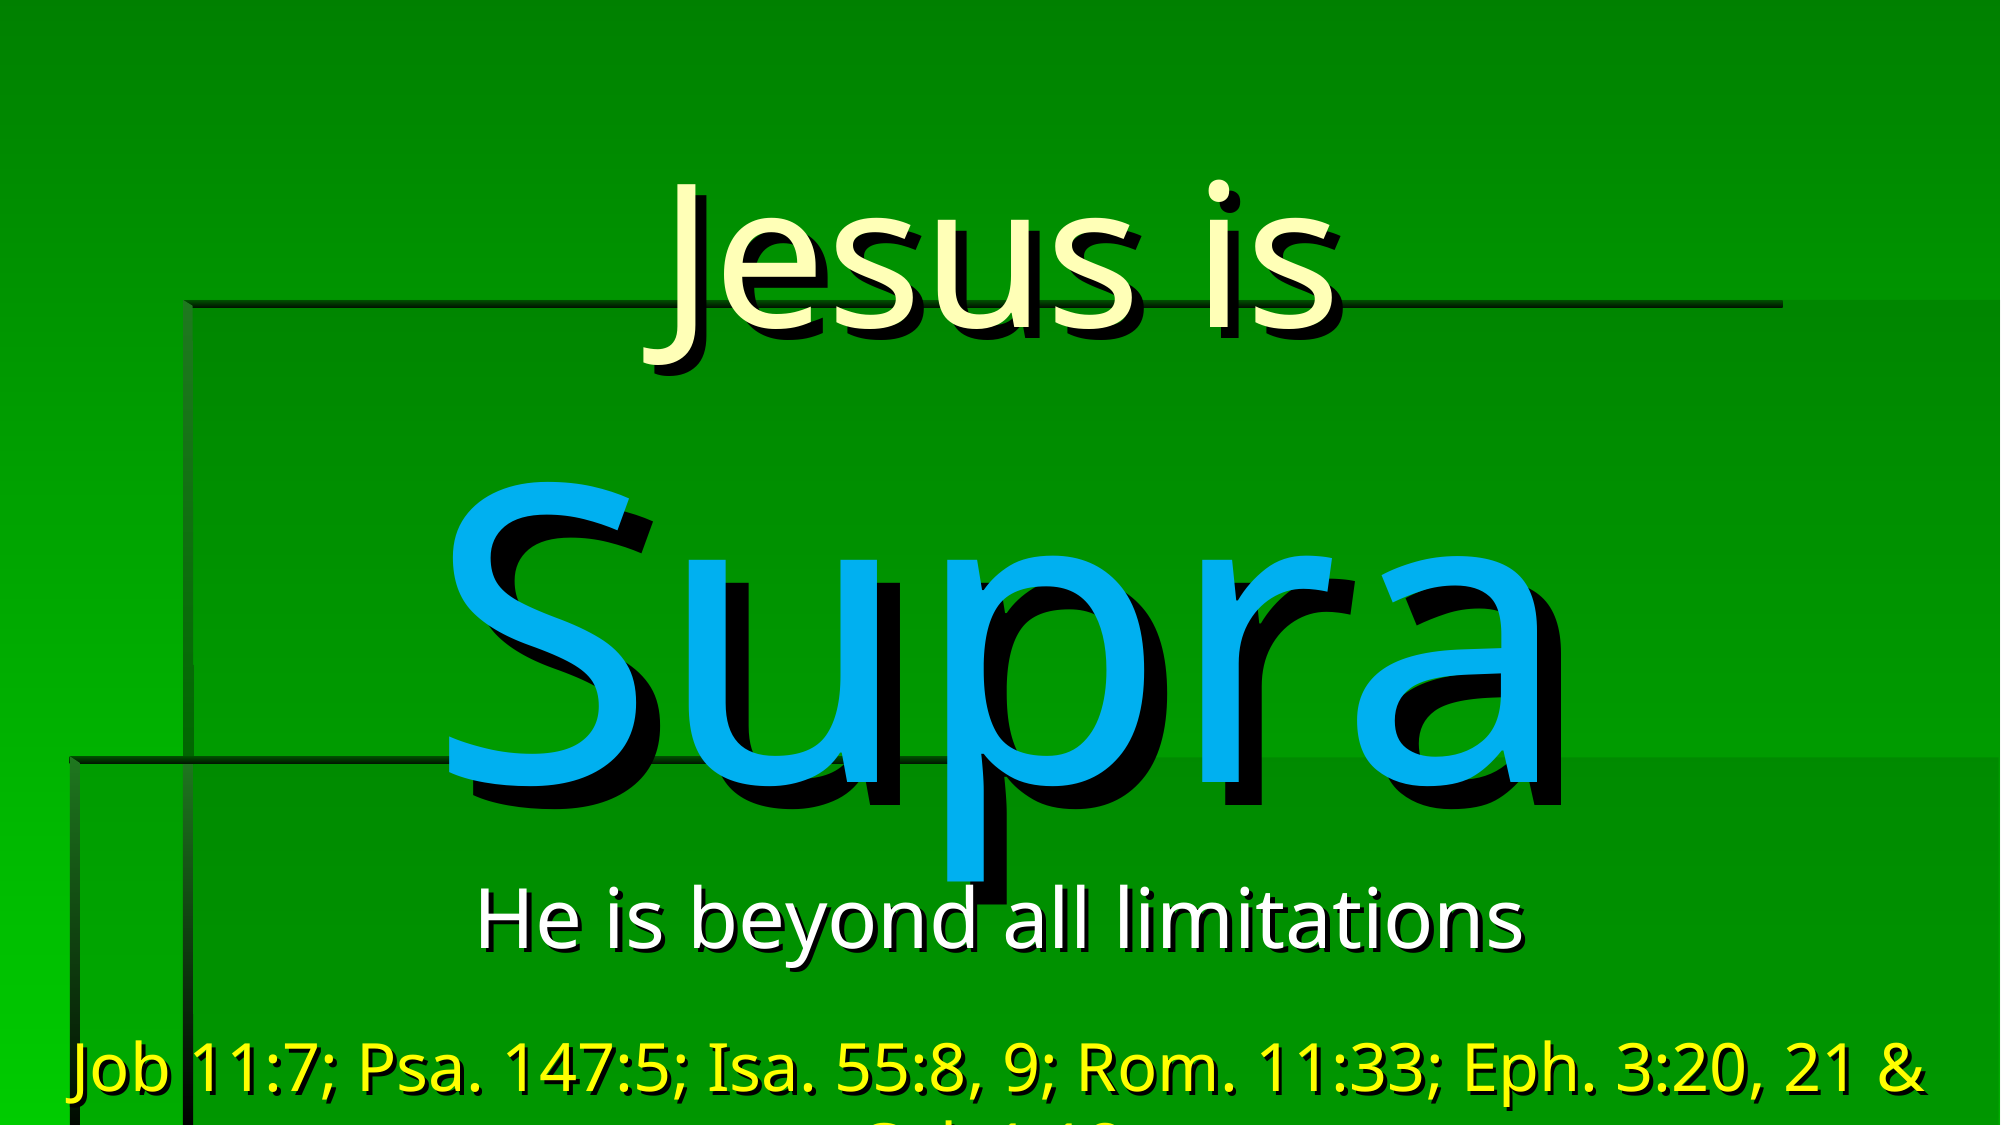

# Jesus is Supra He is beyond all limitations Job 11:7; Psa. 147:5; Isa. 55:8, 9; Rom. 11:33; Eph. 3:20, 21 & Col. 1:18